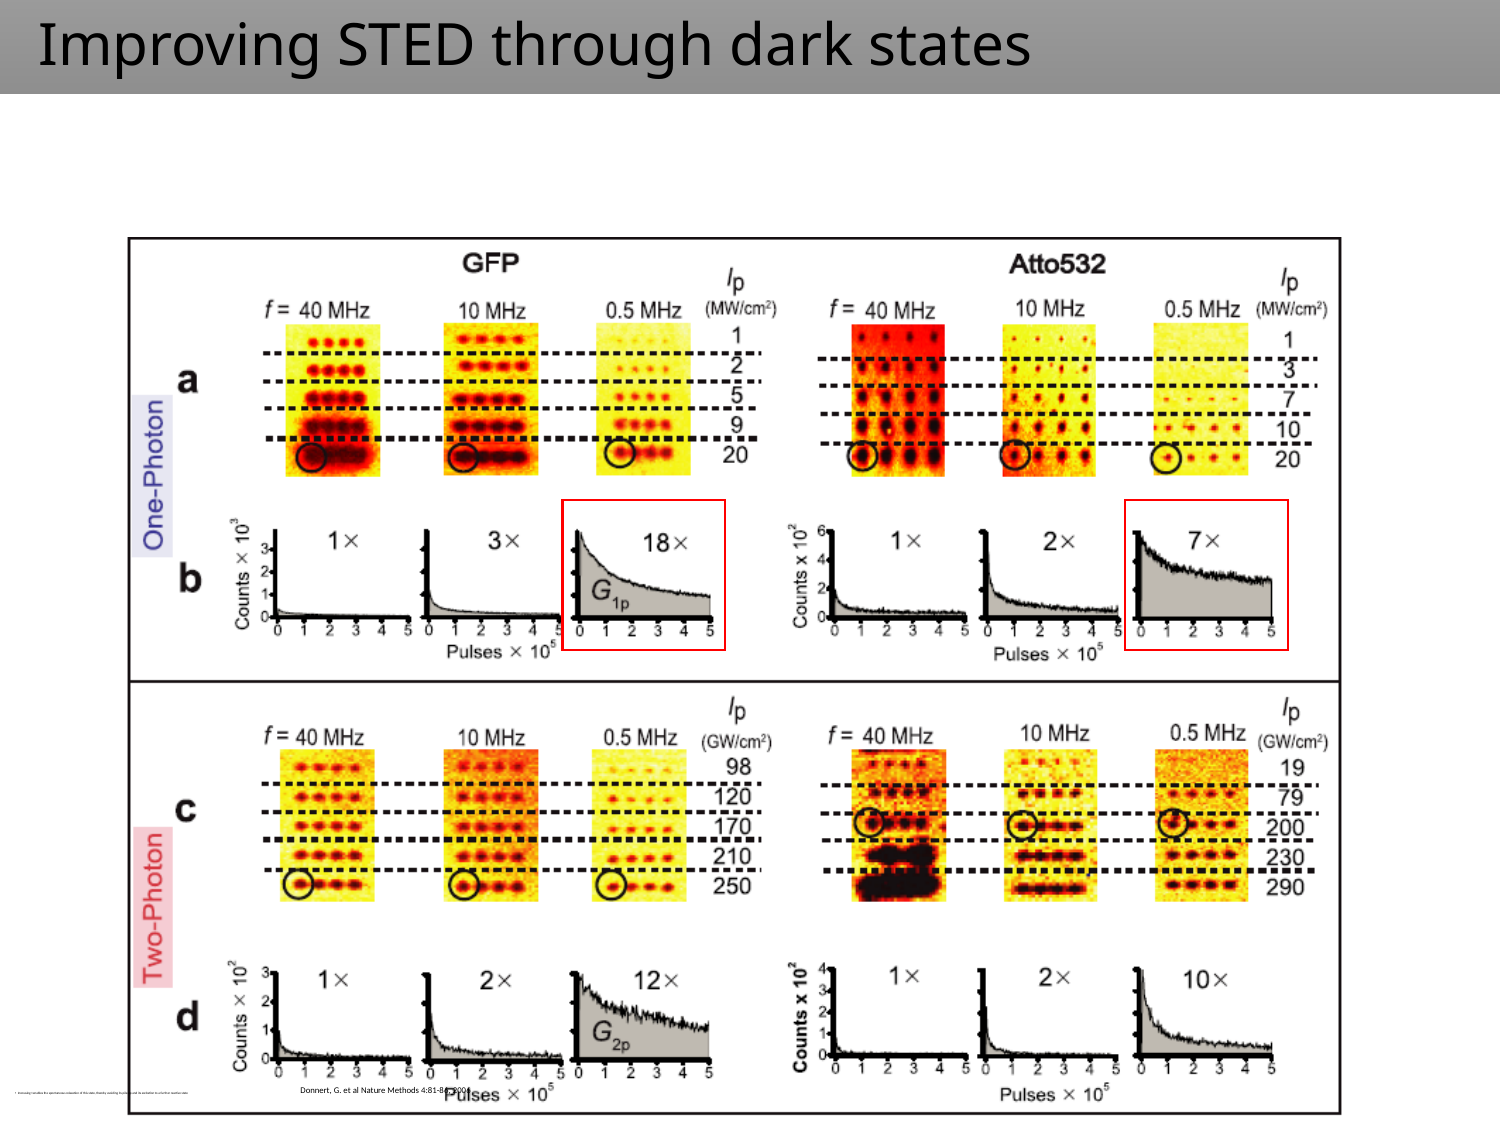

# Improving STED through dark states
Increasing t enables the spontaneous relaxation of this state, thereby avoiding its pile-up and its excitation to a further reactive state
Donnert, G. et al Nature Methods 4:81-86, 2006